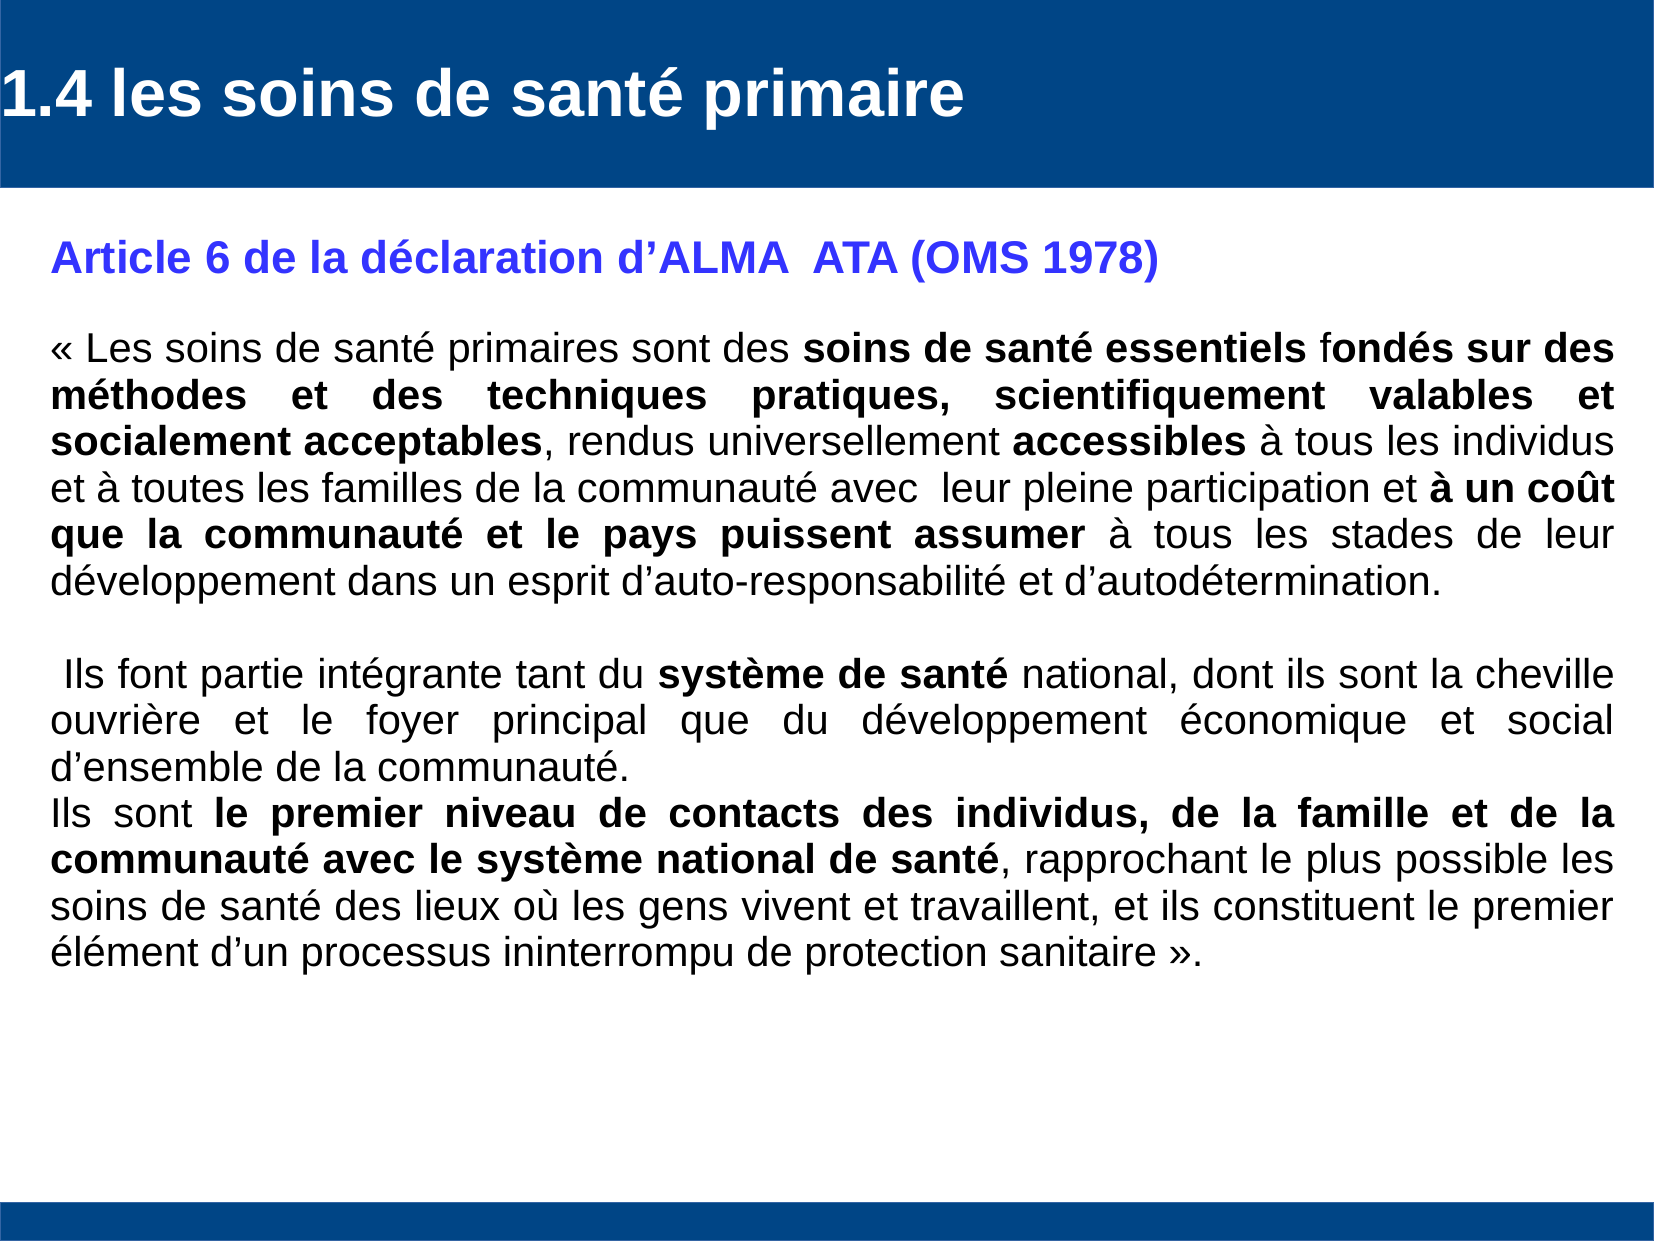

# 1.4 les soins de santé primaire
Article 6 de la déclaration d’ALMA ATA (OMS 1978)
« Les soins de santé primaires sont des soins de santé essentiels fondés sur des méthodes et des techniques pratiques, scientifiquement valables et socialement acceptables, rendus universellement accessibles à tous les individus et à toutes les familles de la communauté avec leur pleine participation et à un coût que la communauté et le pays puissent assumer à tous les stades de leur développement dans un esprit d’auto-responsabilité et d’autodétermination.
 Ils font partie intégrante tant du système de santé national, dont ils sont la cheville ouvrière et le foyer principal que du développement économique et social d’ensemble de la communauté.
Ils sont le premier niveau de contacts des individus, de la famille et de la communauté avec le système national de santé, rapprochant le plus possible les soins de santé des lieux où les gens vivent et travaillent, et ils constituent le premier élément d’un processus ininterrompu de protection sanitaire ».